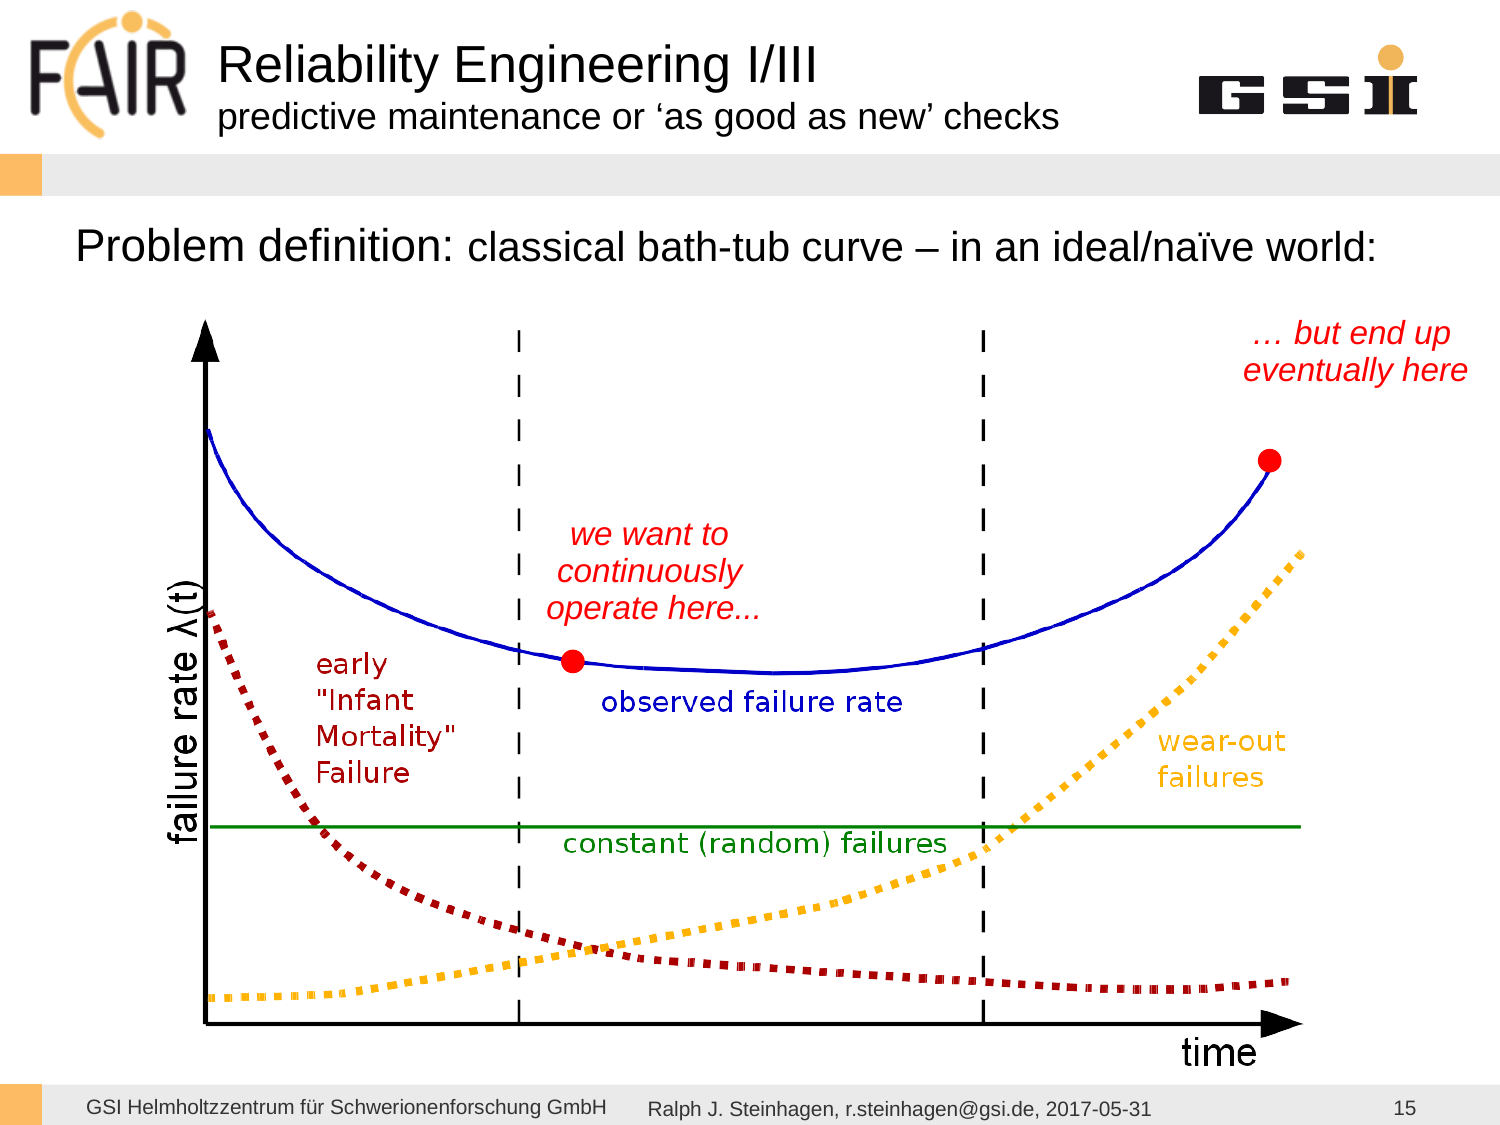

# Reliability Engineering I/III predictive maintenance or ‘as good as new’ checks
Problem definition: classical bath-tub curve – in an ideal/naїve world:
… but end up
eventually here
we want to
continuously
operate here...